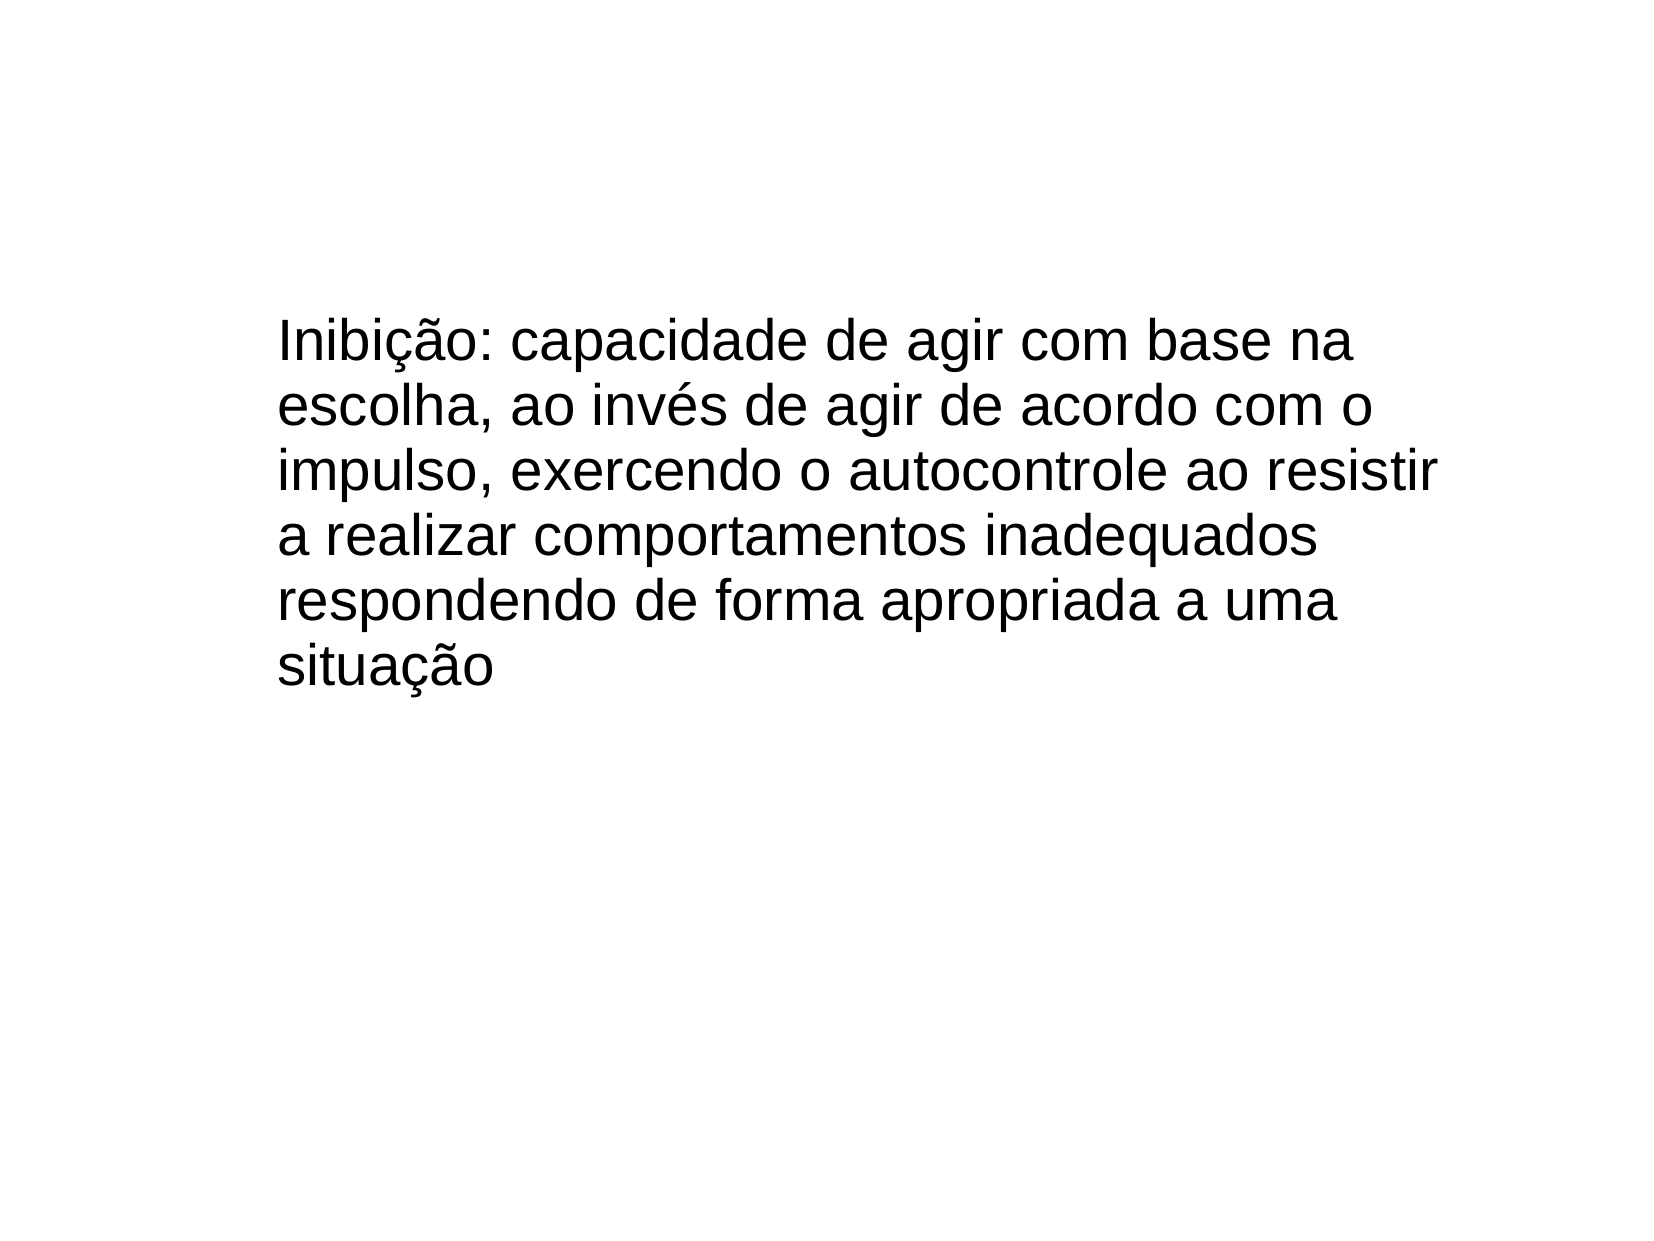

Inibição: capacidade de agir com base na escolha, ao invés de agir de acordo com o impulso, exercendo o autocontrole ao resistir a realizar comportamentos inadequados respondendo de forma apropriada a uma situação